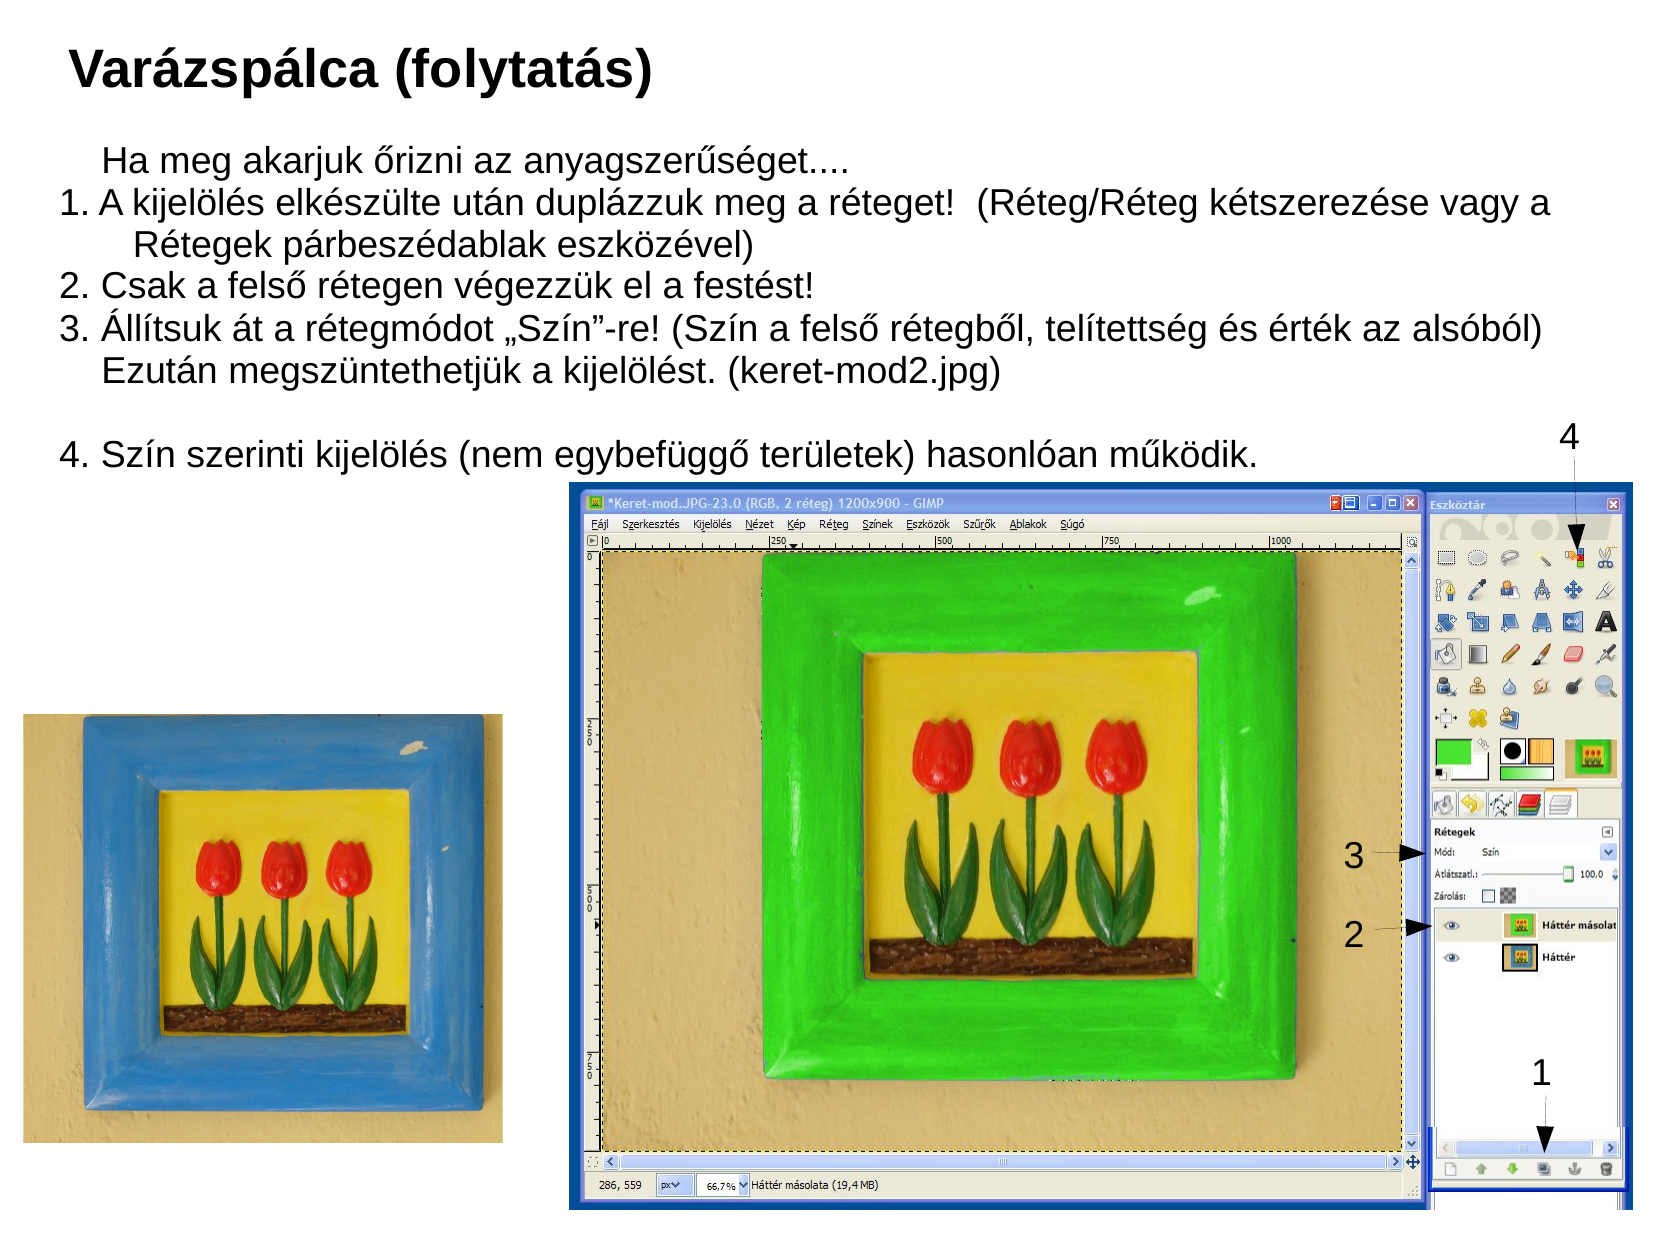

Varázspálca (folytatás)
 Ha meg akarjuk őrizni az anyagszerűséget....
1. A kijelölés elkészülte után duplázzuk meg a réteget! (Réteg/Réteg kétszerezése vagy a
	Rétegek párbeszédablak eszközével)
2. Csak a felső rétegen végezzük el a festést!
3. Állítsuk át a rétegmódot „Szín”-re! (Szín a felső rétegből, telítettség és érték az alsóból)
 Ezután megszüntethetjük a kijelölést. (keret-mod2.jpg)
4. Szín szerinti kijelölés (nem egybefüggő területek) hasonlóan működik.
4
3
2
1